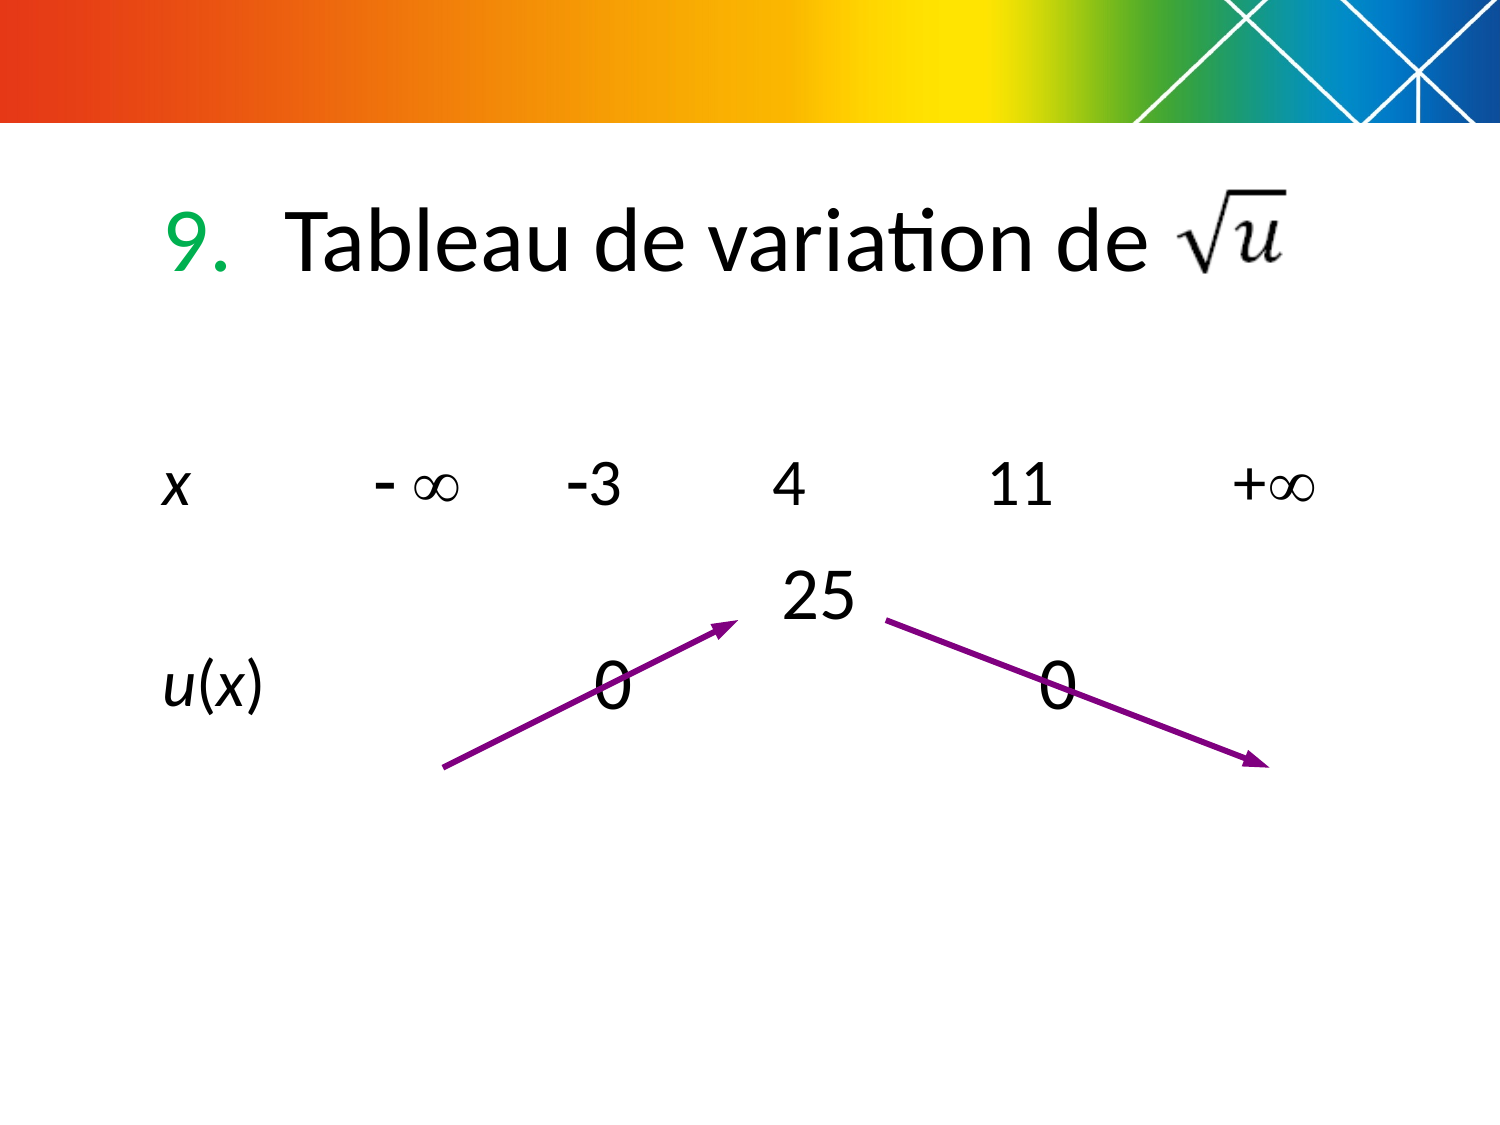

# Tableau de variation de
| x |   3 4 11 + |
| --- | --- |
| u(x) | 25 0 0 |